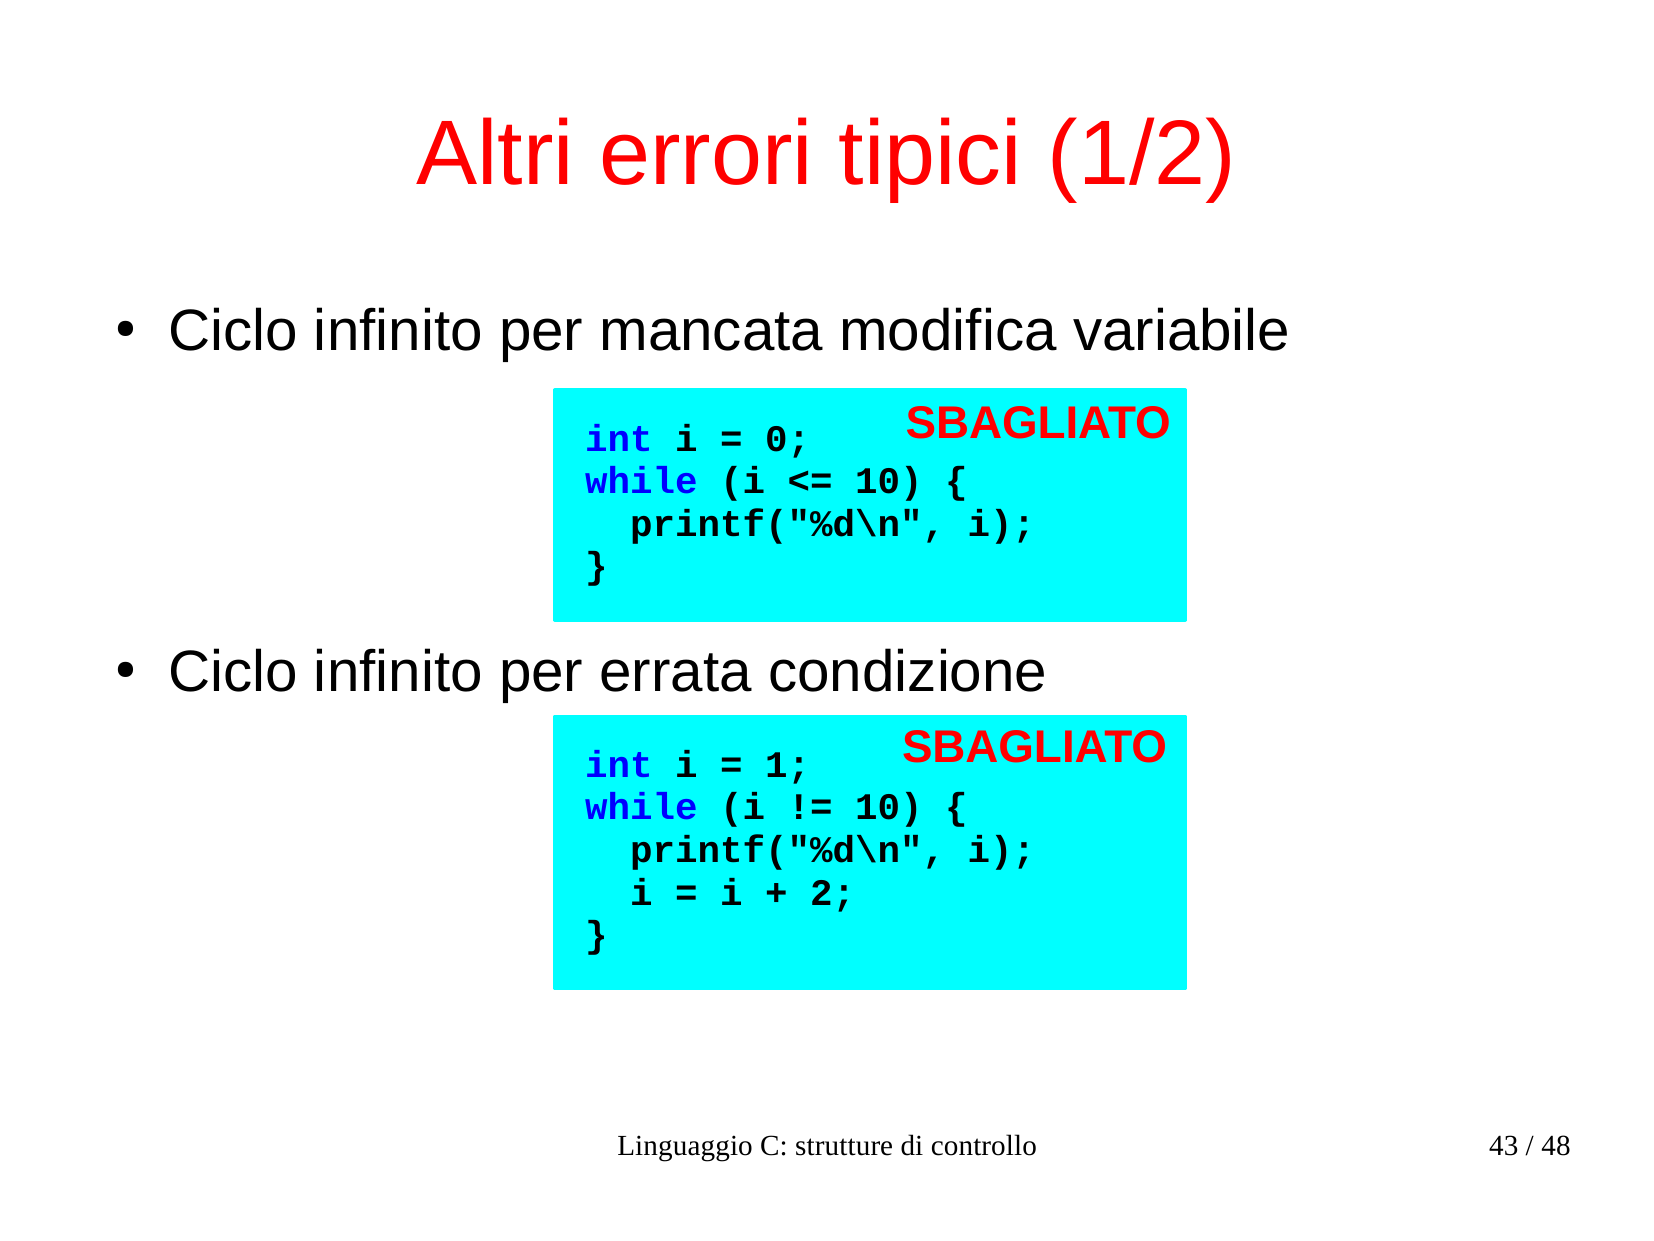

# Altri errori tipici (1/2)
Ciclo infinito per mancata modifica variabile
Ciclo infinito per errata condizione
int i = 0;
while (i <= 10) {
 printf("%d\n", i);
}
SBAGLIATO
SBAGLIATO
int i = 1;
while (i != 10) {
 printf("%d\n", i);
 i = i + 2;
}
Linguaggio C: strutture di controllo
43